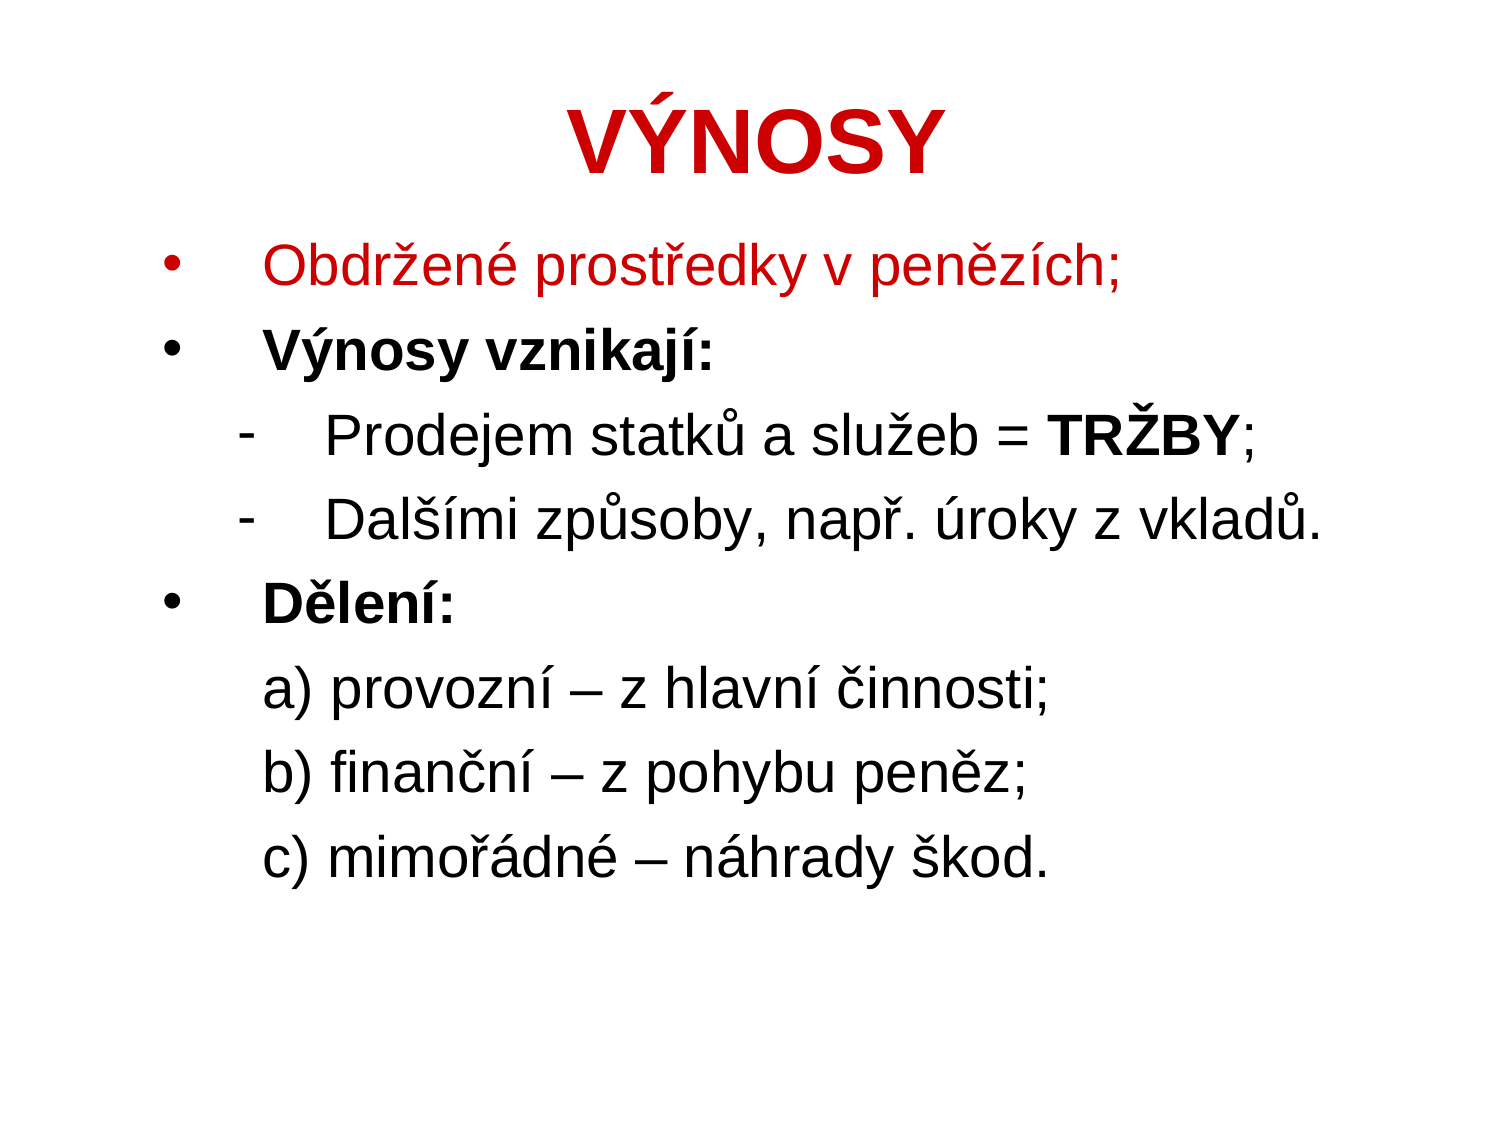

# VÝNOSY
Obdržené prostředky v penězích;
Výnosy vznikají:
Prodejem statků a služeb = TRŽBY;
Dalšími způsoby, např. úroky z vkladů.
Dělení:
	a) provozní – z hlavní činnosti;
	b) finanční – z pohybu peněz;
	c) mimořádné – náhrady škod.